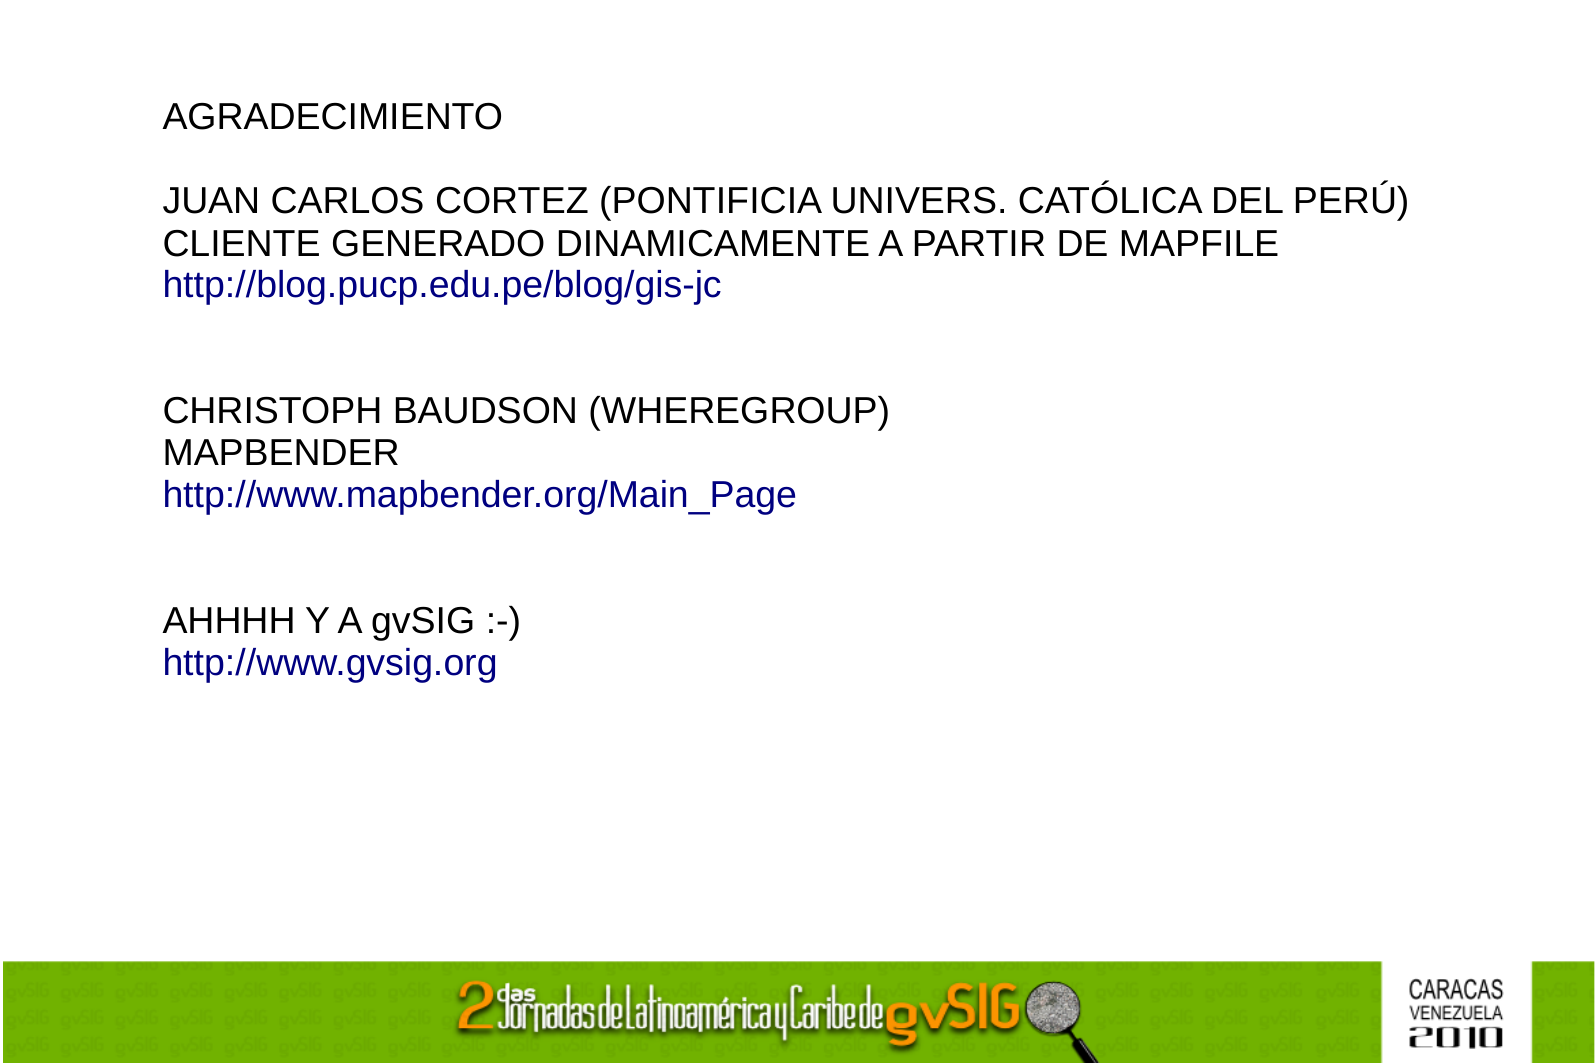

AGRADECIMIENTO
JUAN CARLOS CORTEZ (PONTIFICIA UNIVERS. CATÓLICA DEL PERÚ)
CLIENTE GENERADO DINAMICAMENTE A PARTIR DE MAPFILE
http://blog.pucp.edu.pe/blog/gis-jc
CHRISTOPH BAUDSON (WHEREGROUP)
MAPBENDER
http://www.mapbender.org/Main_Page
AHHHH Y A gvSIG :-)
http://www.gvsig.org